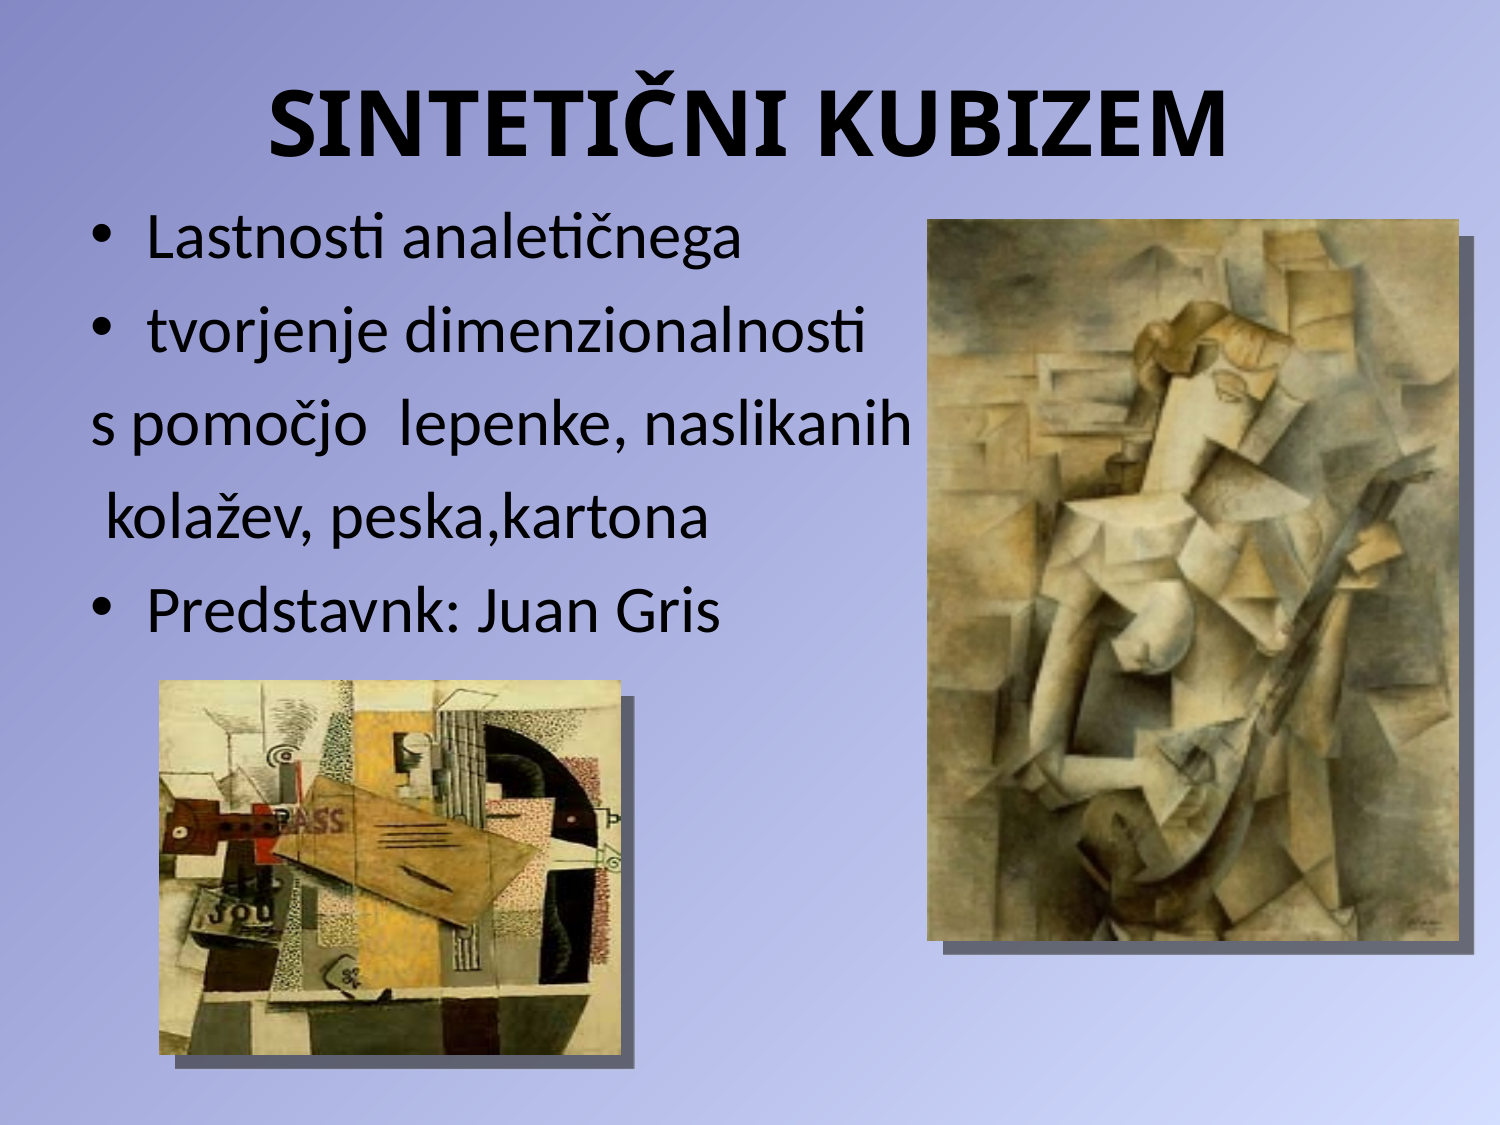

# SINTETIČNI KUBIZEM
Lastnosti analetičnega
tvorjenje dimenzionalnosti
s pomočjo lepenke, naslikanih
 kolažev, peska,kartona
Predstavnk: Juan Gris